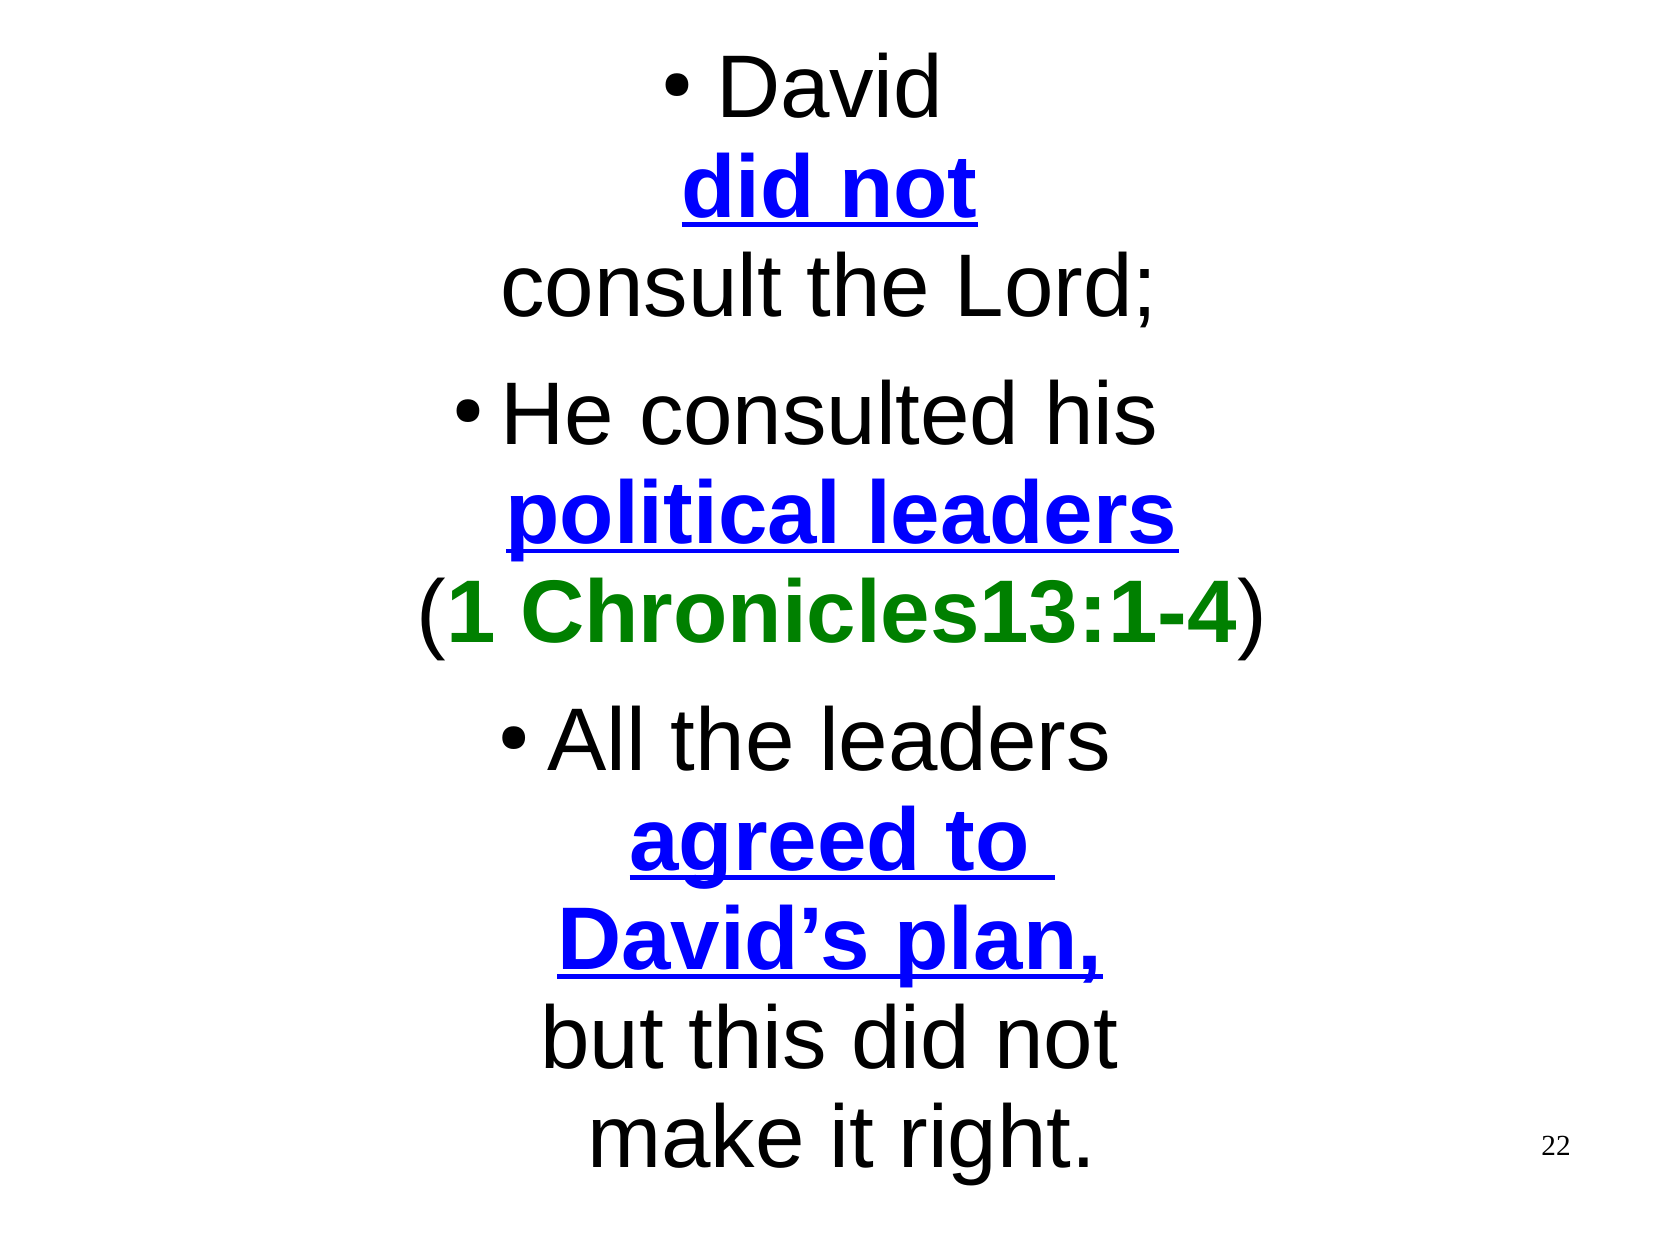

# David did not consult the Lord;
He consulted his
political leaders
(1 Chronicles13:1-4)
All the leaders
agreed to
David’s plan,
but this did not
make it right.
22